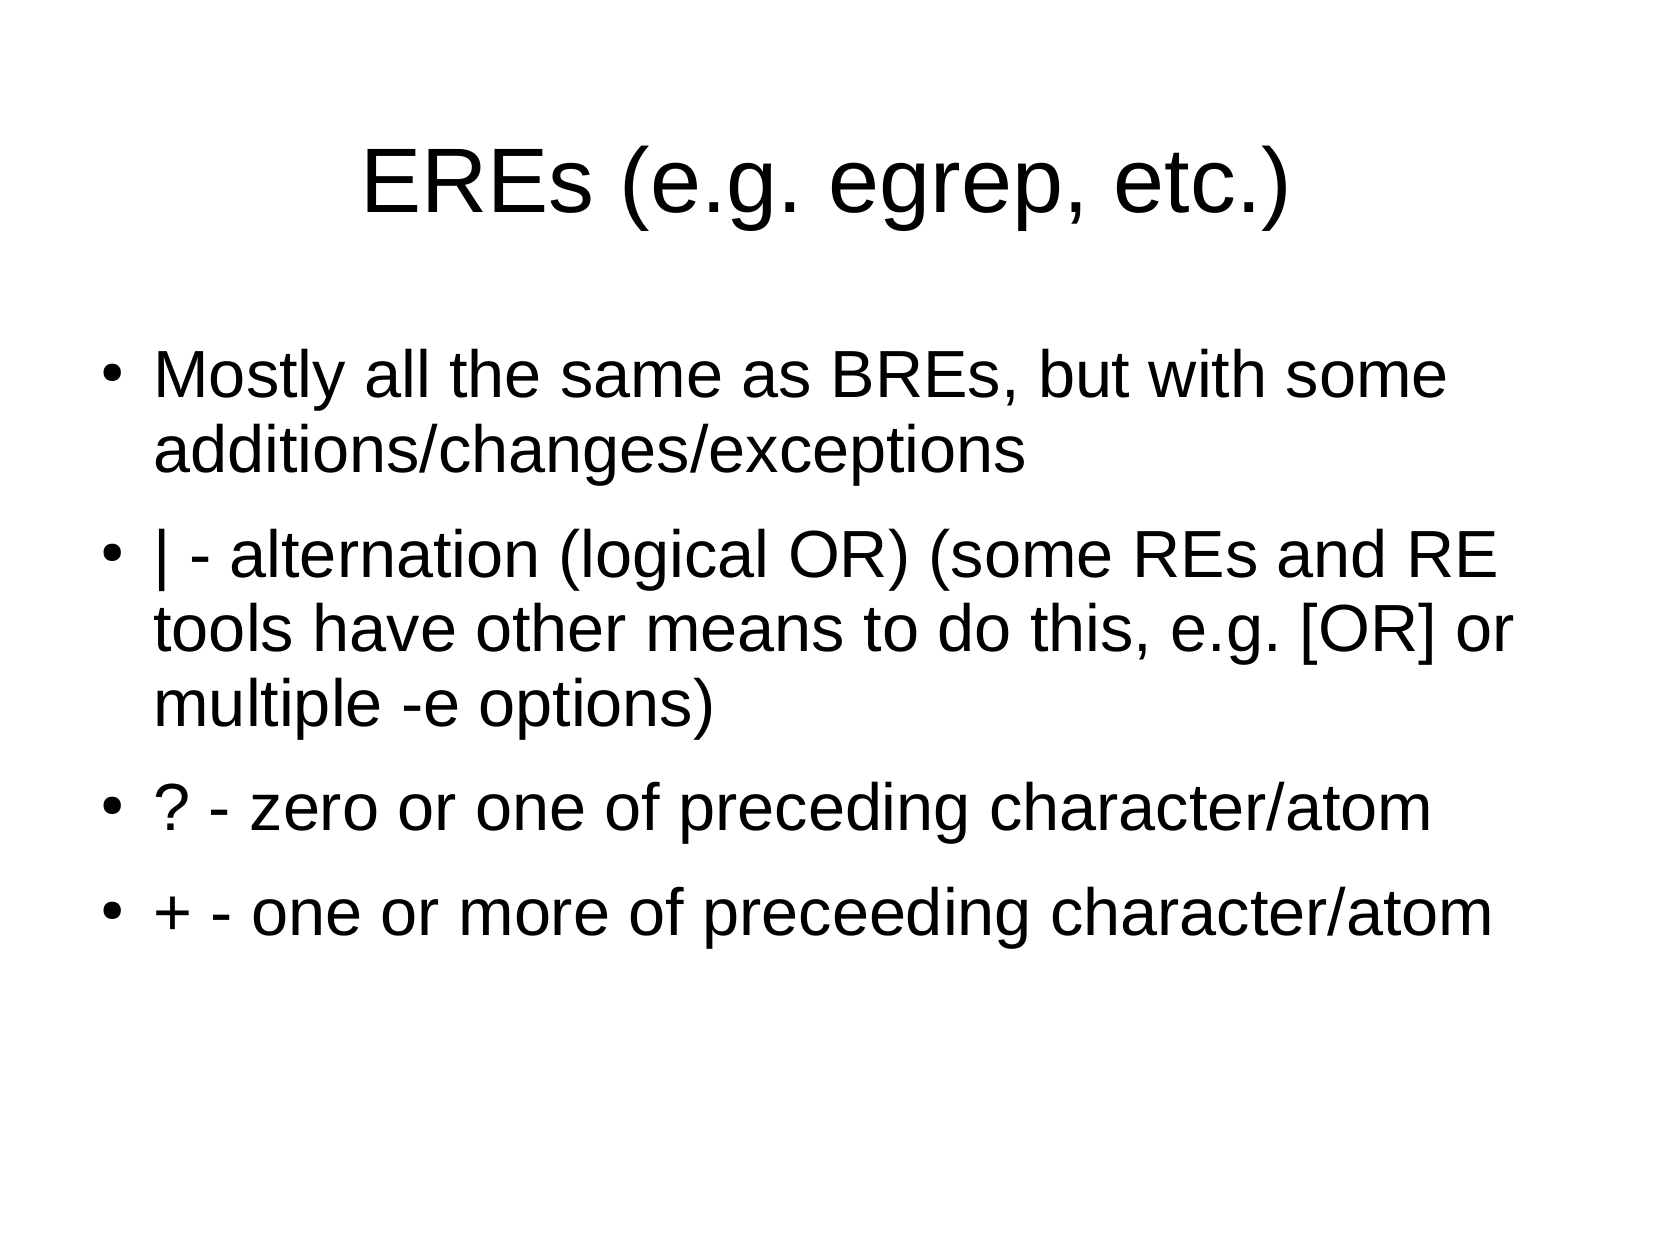

# EREs (e.g. egrep, etc.)
Mostly all the same as BREs, but with some additions/changes/exceptions
| - alternation (logical OR) (some REs and RE tools have other means to do this, e.g. [OR] or multiple -e options)
? - zero or one of preceding character/atom
+ - one or more of preceeding character/atom